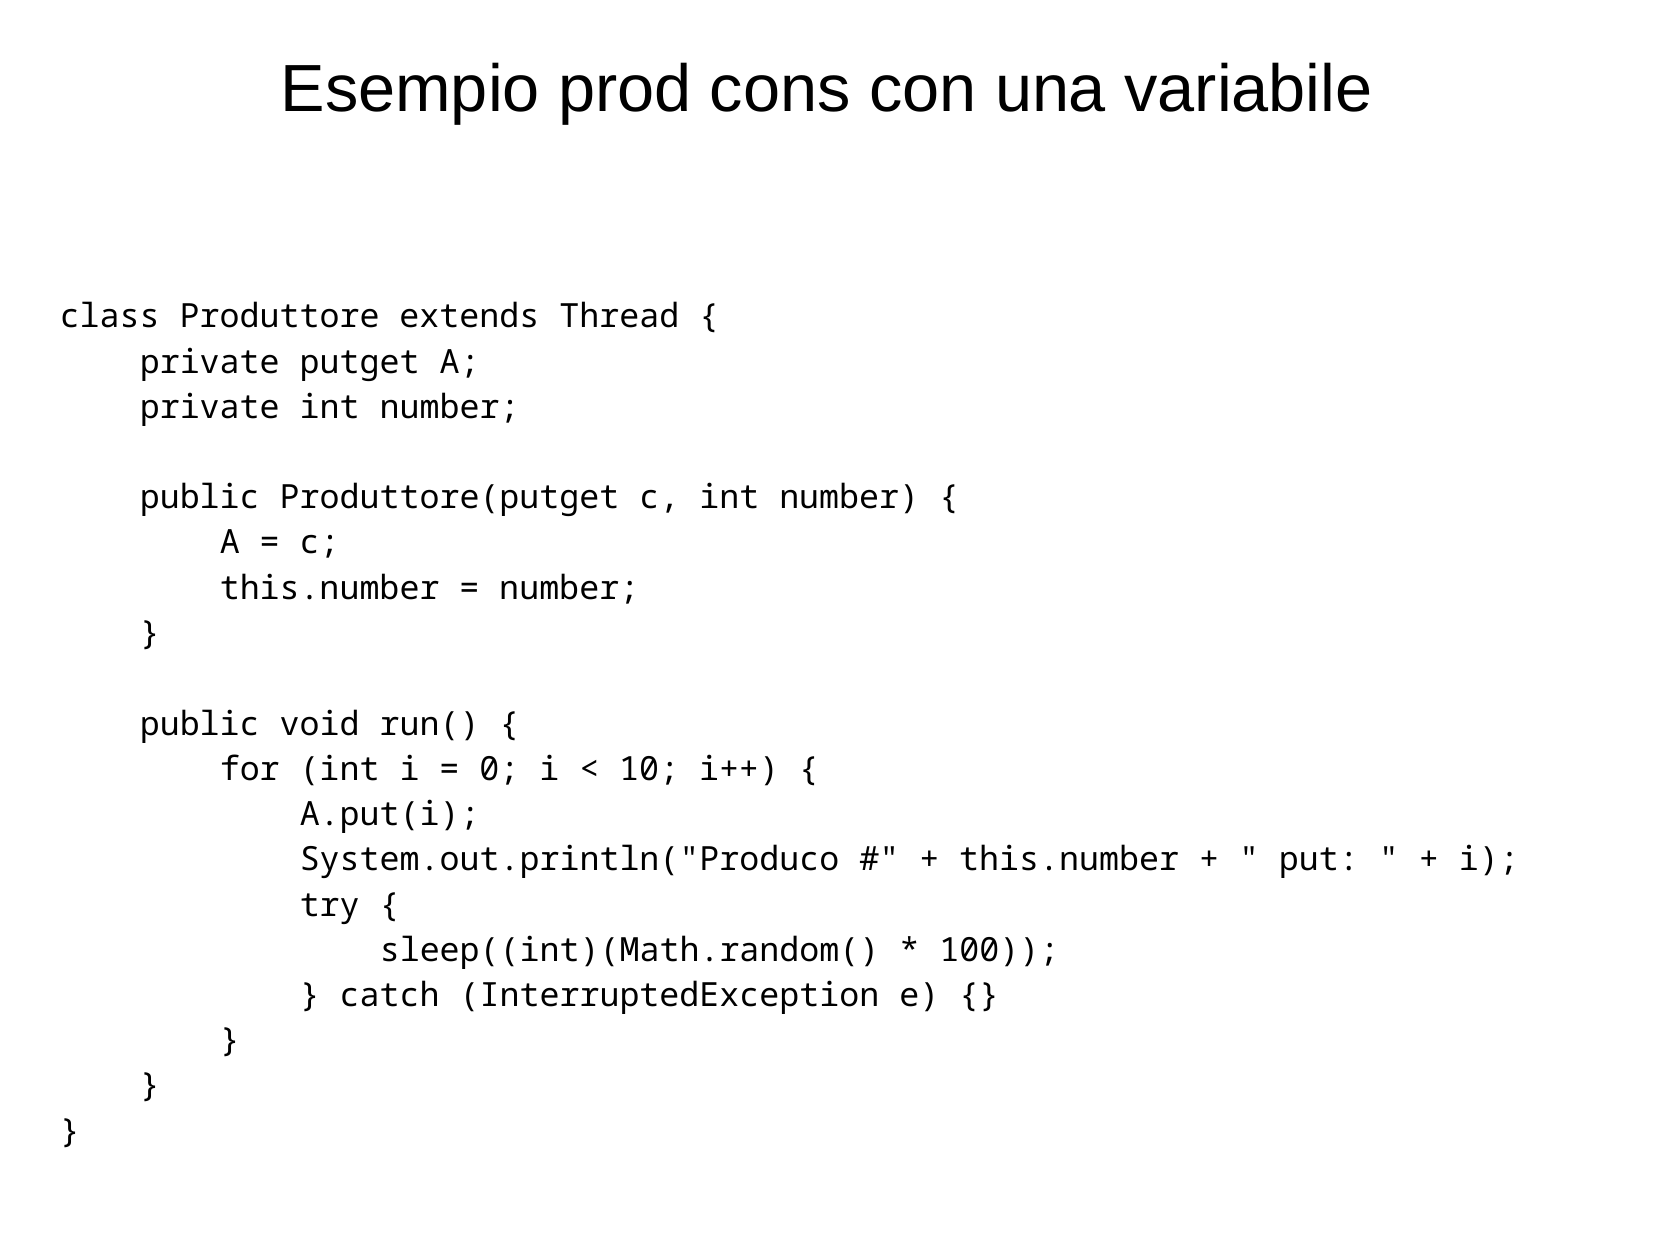

# Esempio prod cons con una variabile
class Produttore extends Thread {
 private putget A;
 private int number;
 public Produttore(putget c, int number) {
 A = c;
 this.number = number;
 }
 public void run() {
 for (int i = 0; i < 10; i++) {
 A.put(i);
 System.out.println("Produco #" + this.number + " put: " + i);
 try {
 sleep((int)(Math.random() * 100));
 } catch (InterruptedException e) {}
 }
 }
}